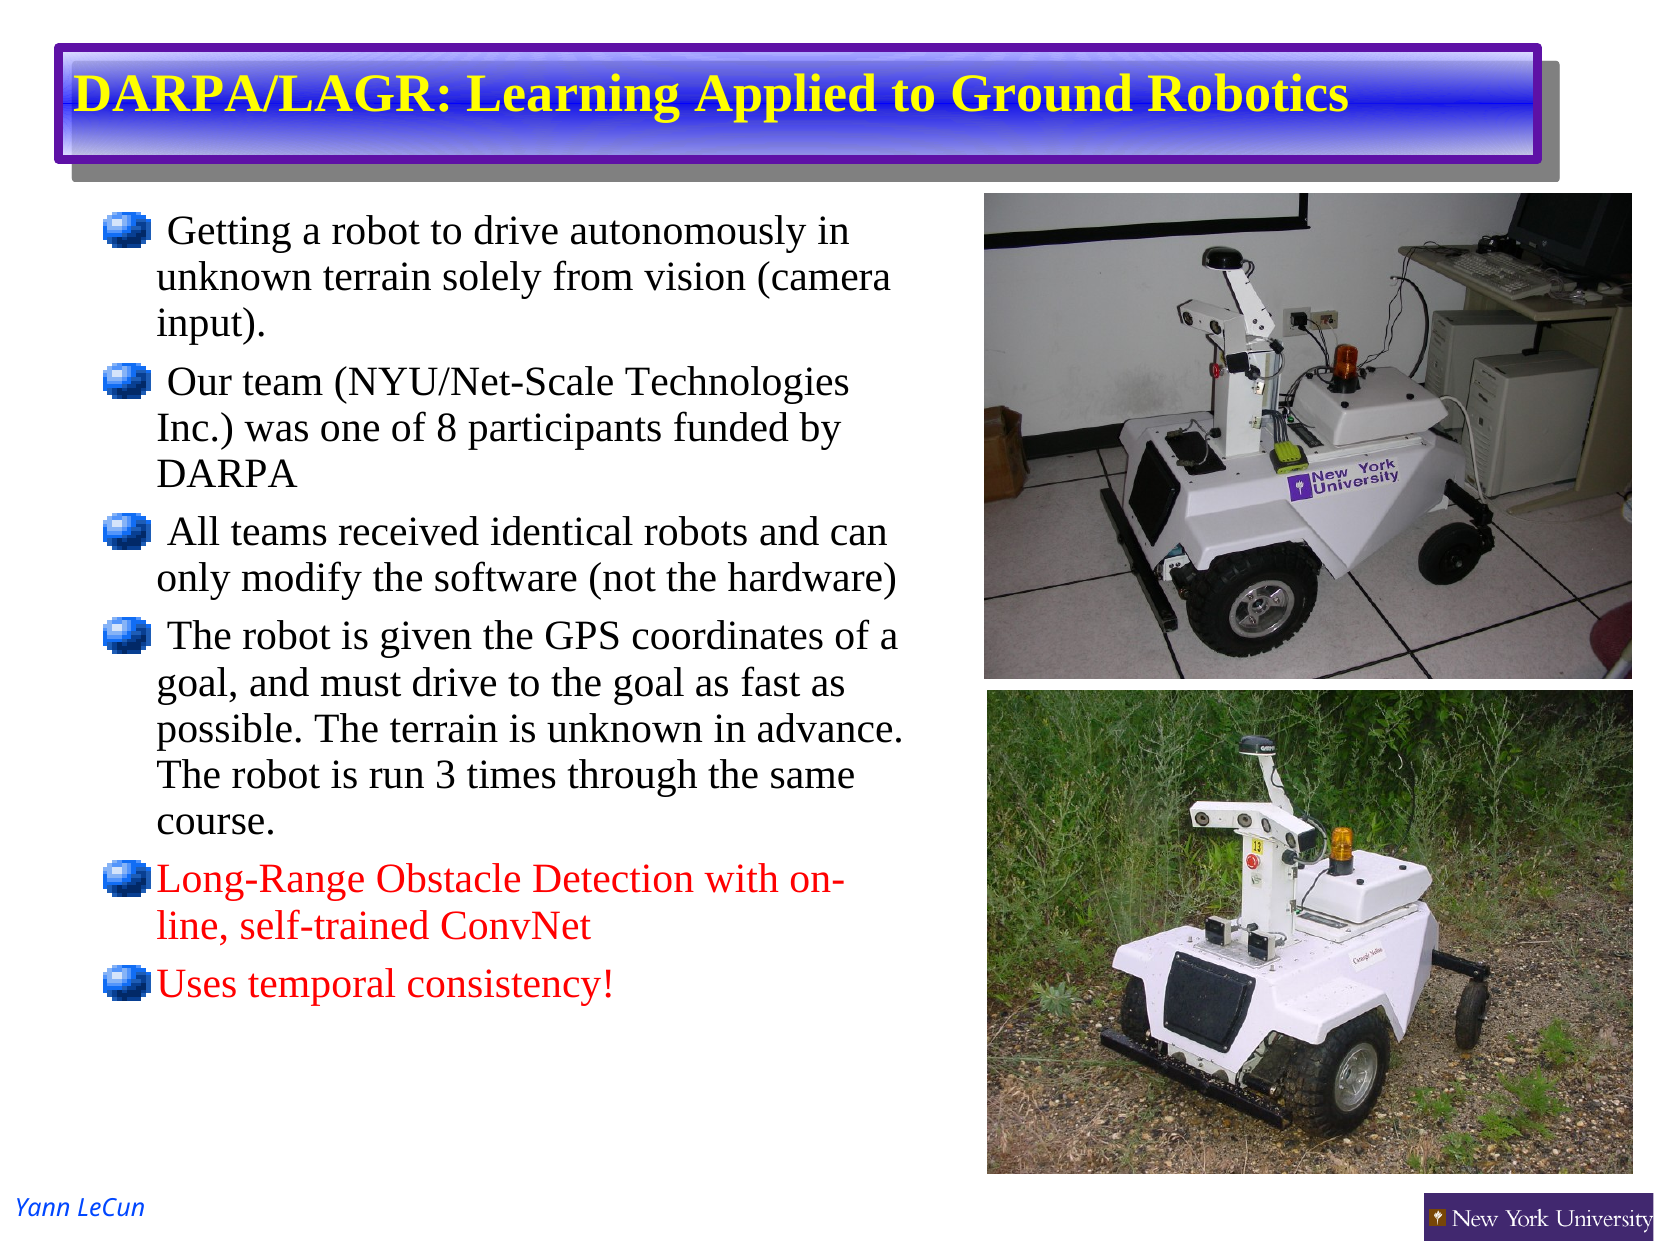

DARPA/LAGR: Learning Applied to Ground Robotics
 Getting a robot to drive autonomously in unknown terrain solely from vision (camera input).
 Our team (NYU/Net-Scale Technologies Inc.) was one of 8 participants funded by DARPA
 All teams received identical robots and can only modify the software (not the hardware)
 The robot is given the GPS coordinates of a goal, and must drive to the goal as fast as possible. The terrain is unknown in advance. The robot is run 3 times through the same course.
Long-Range Obstacle Detection with on-line, self-trained ConvNet
Uses temporal consistency!